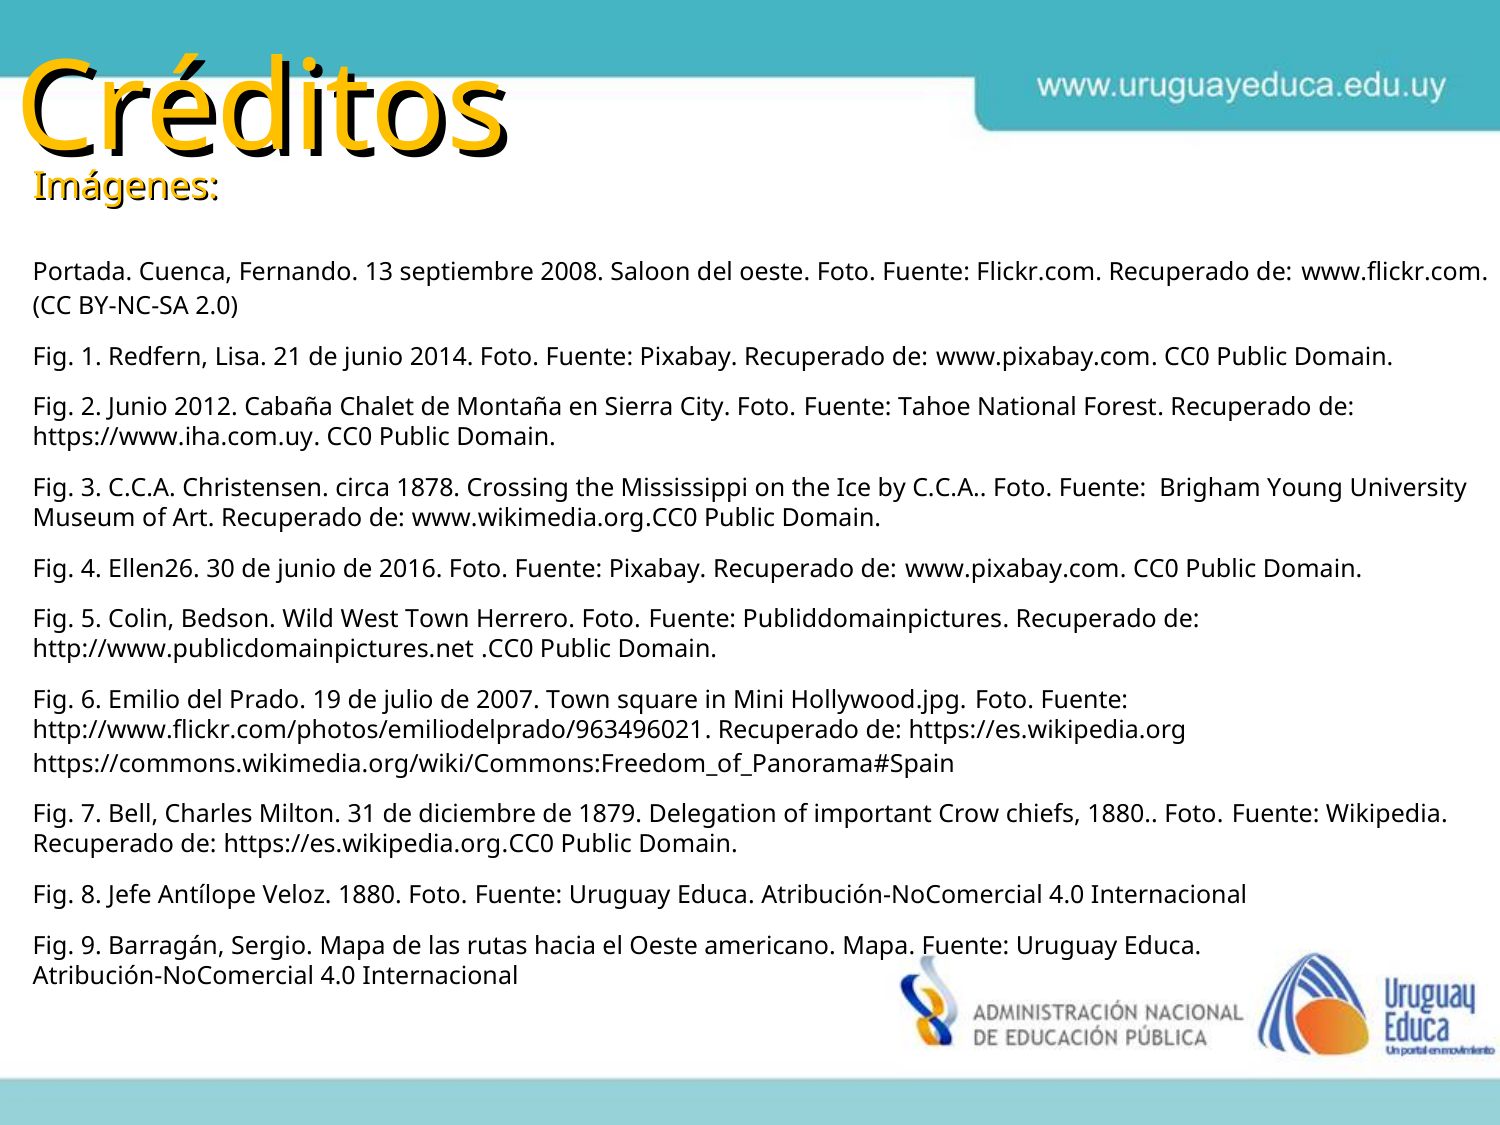

# Créditos
Imágenes:
Portada. Cuenca, Fernando. 13 septiembre 2008. Saloon del oeste. Foto. Fuente: Flickr.com. Recuperado de: www.flickr.com. (CC BY-NC-SA 2.0)
Fig. 1. Redfern, Lisa. 21 de junio 2014. Foto. Fuente: Pixabay. Recuperado de: www.pixabay.com. CC0 Public Domain.
Fig. 2. Junio 2012. Cabaña Chalet de Montaña en Sierra City. Foto. Fuente: Tahoe National Forest. Recuperado de: https://www.iha.com.uy. CC0 Public Domain.
Fig. 3. C.C.A. Christensen. circa 1878. Crossing the Mississippi on the Ice by C.C.A.. Foto. Fuente: Brigham Young University Museum of Art. Recuperado de: www.wikimedia.org.CC0 Public Domain.
Fig. 4. Ellen26. 30 de junio de 2016. Foto. Fuente: Pixabay. Recuperado de: www.pixabay.com. CC0 Public Domain.
Fig. 5. Colin, Bedson. Wild West Town Herrero. Foto. Fuente: Publiddomainpictures. Recuperado de: http://www.publicdomainpictures.net .CC0 Public Domain.
Fig. 6. Emilio del Prado. 19 de julio de 2007. Town square in Mini Hollywood.jpg. Foto. Fuente: http://www.flickr.com/photos/emiliodelprado/963496021. Recuperado de: https://es.wikipedia.org https://commons.wikimedia.org/wiki/Commons:Freedom_of_Panorama#Spain
Fig. 7. Bell, Charles Milton. 31 de diciembre de 1879. Delegation of important Crow chiefs, 1880.. Foto. Fuente: Wikipedia. Recuperado de: https://es.wikipedia.org.CC0 Public Domain.
Fig. 8. Jefe Antílope Veloz. 1880. Foto. Fuente: Uruguay Educa. Atribución-NoComercial 4.0 Internacional
Fig. 9. Barragán, Sergio. Mapa de las rutas hacia el Oeste americano. Mapa. Fuente: Uruguay Educa. Atribución-NoComercial 4.0 Internacional